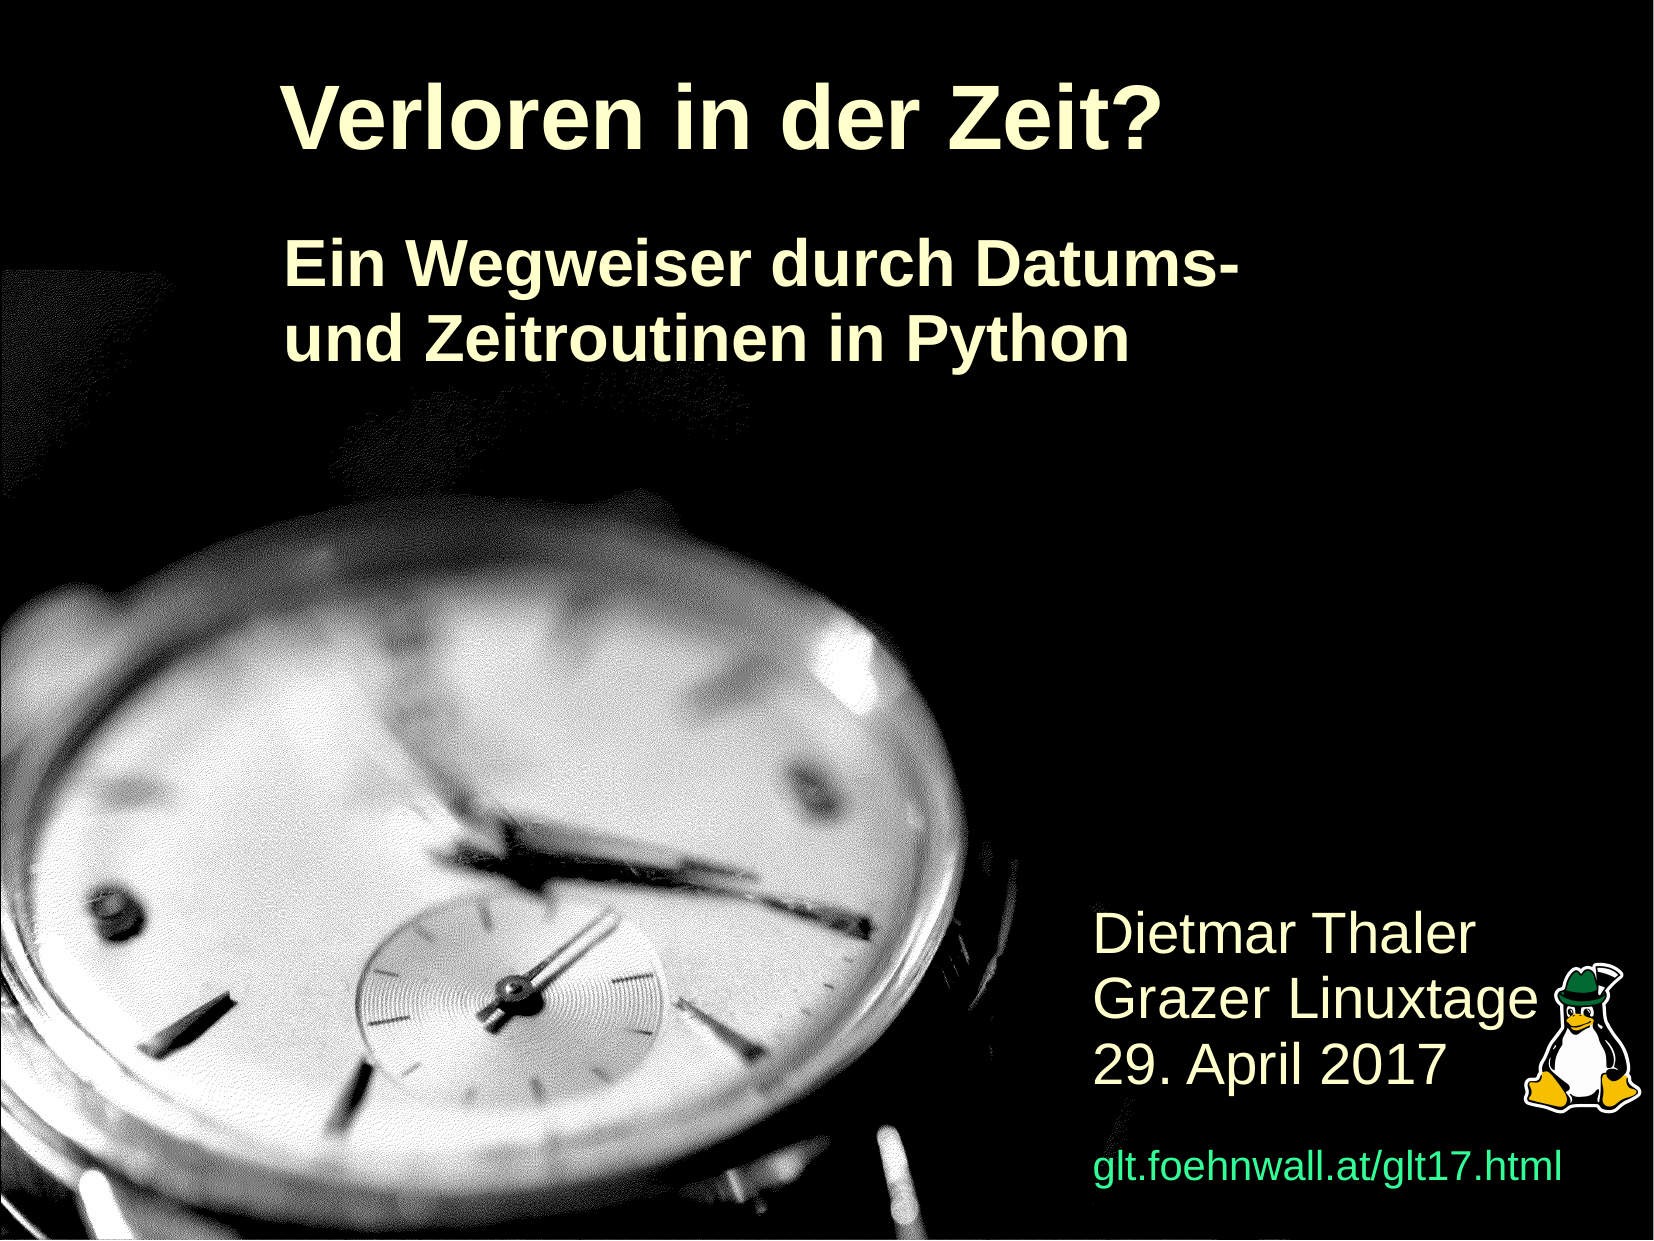

# Verloren in der Zeit?
Ein Wegweiser durch Datums- und Zeitroutinen in Python
Dietmar Thaler
Grazer Linuxtage
29. April 2017
glt.foehnwall.at/glt17.html